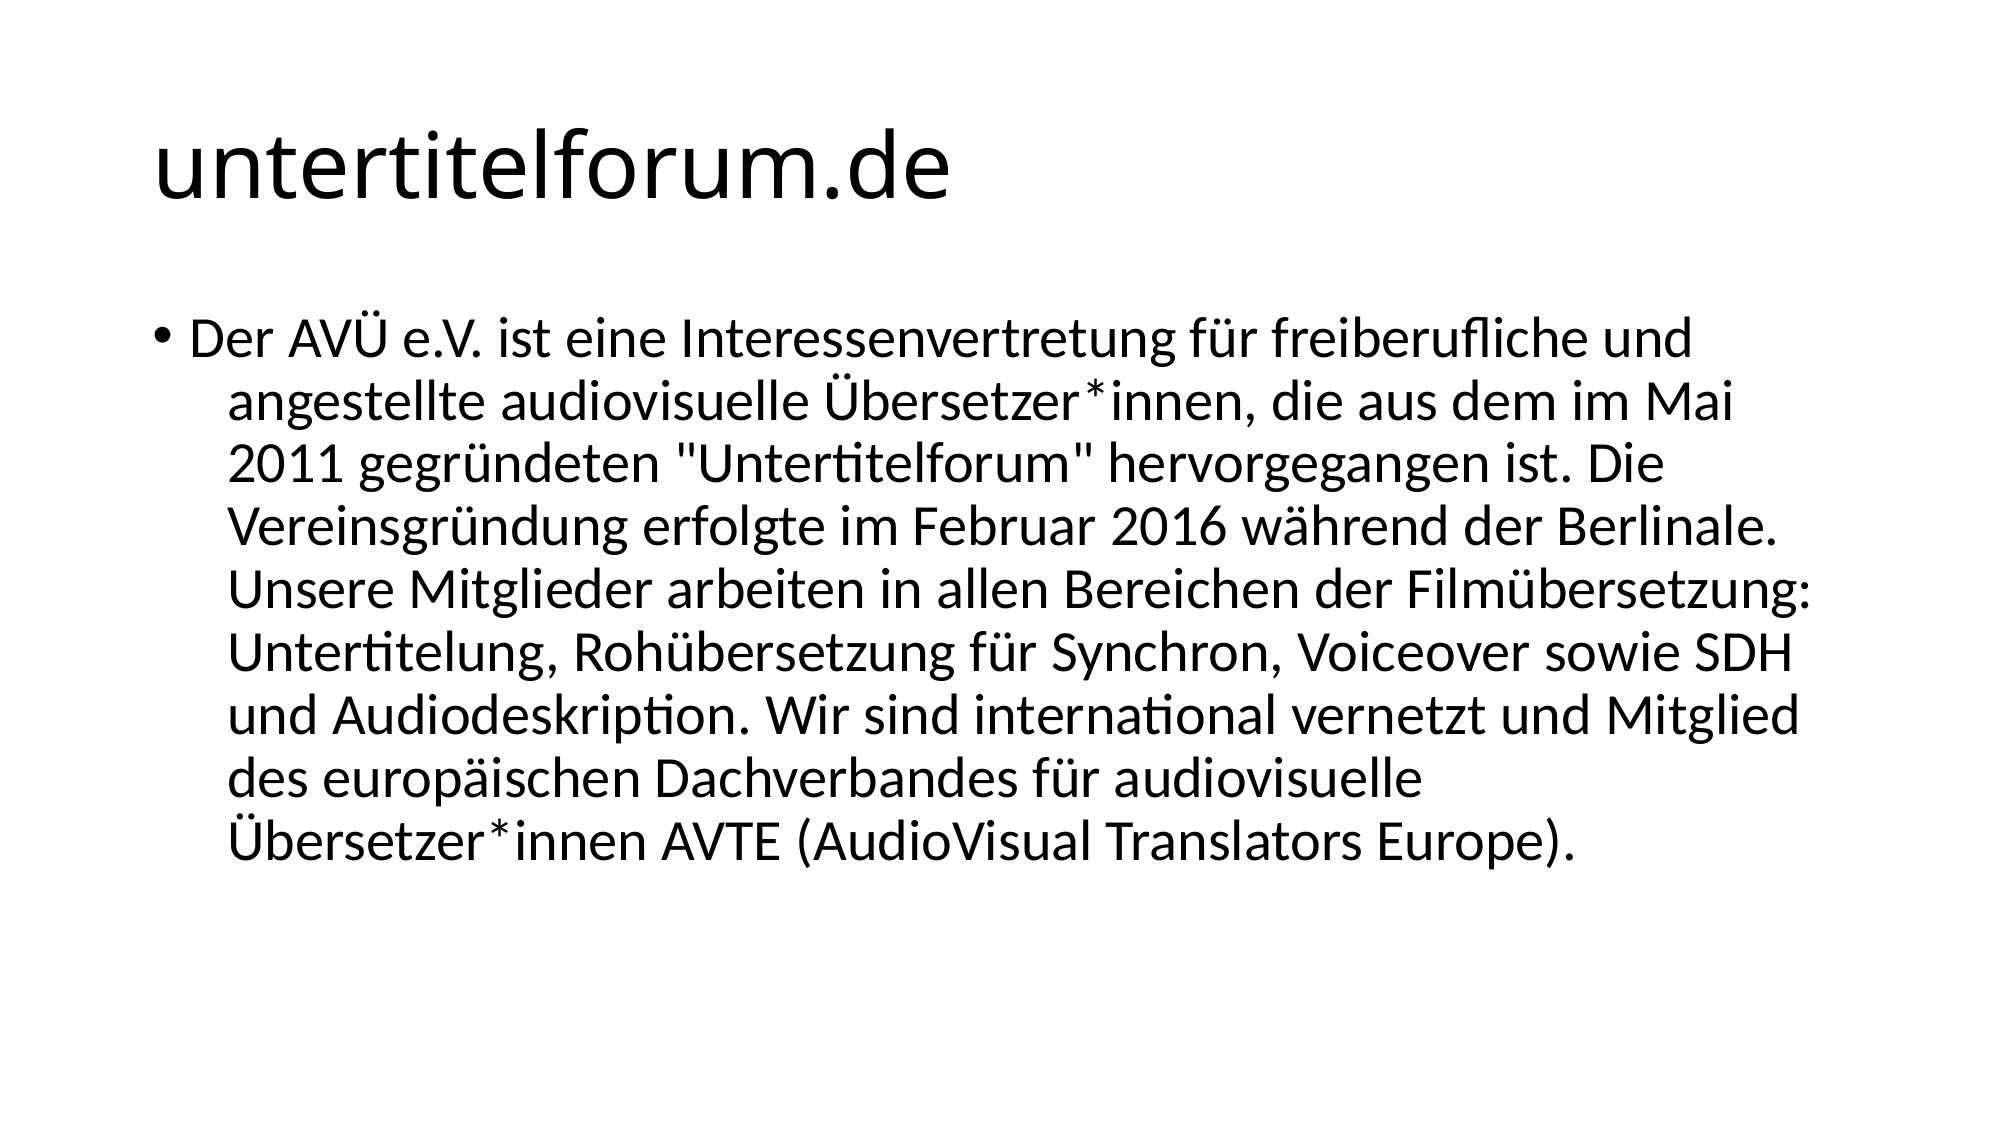

# untertitelforum.de
Der AVÜ e.V. ist eine Interessenvertretung für freiberufliche und angestellte audiovisuelle Übersetzer*innen, die aus dem im Mai 2011 gegründeten "Untertitelforum" hervorgegangen ist. Die Vereinsgründung erfolgte im Februar 2016 während der Berlinale. Unsere Mitglieder arbeiten in allen Bereichen der Filmübersetzung: Untertitelung, Rohübersetzung für Synchron, Voiceover sowie SDH und Audiodeskription. Wir sind international vernetzt und Mitglied des europäischen Dachverbandes für audiovisuelle Übersetzer*innen AVTE (AudioVisual Translators Europe).